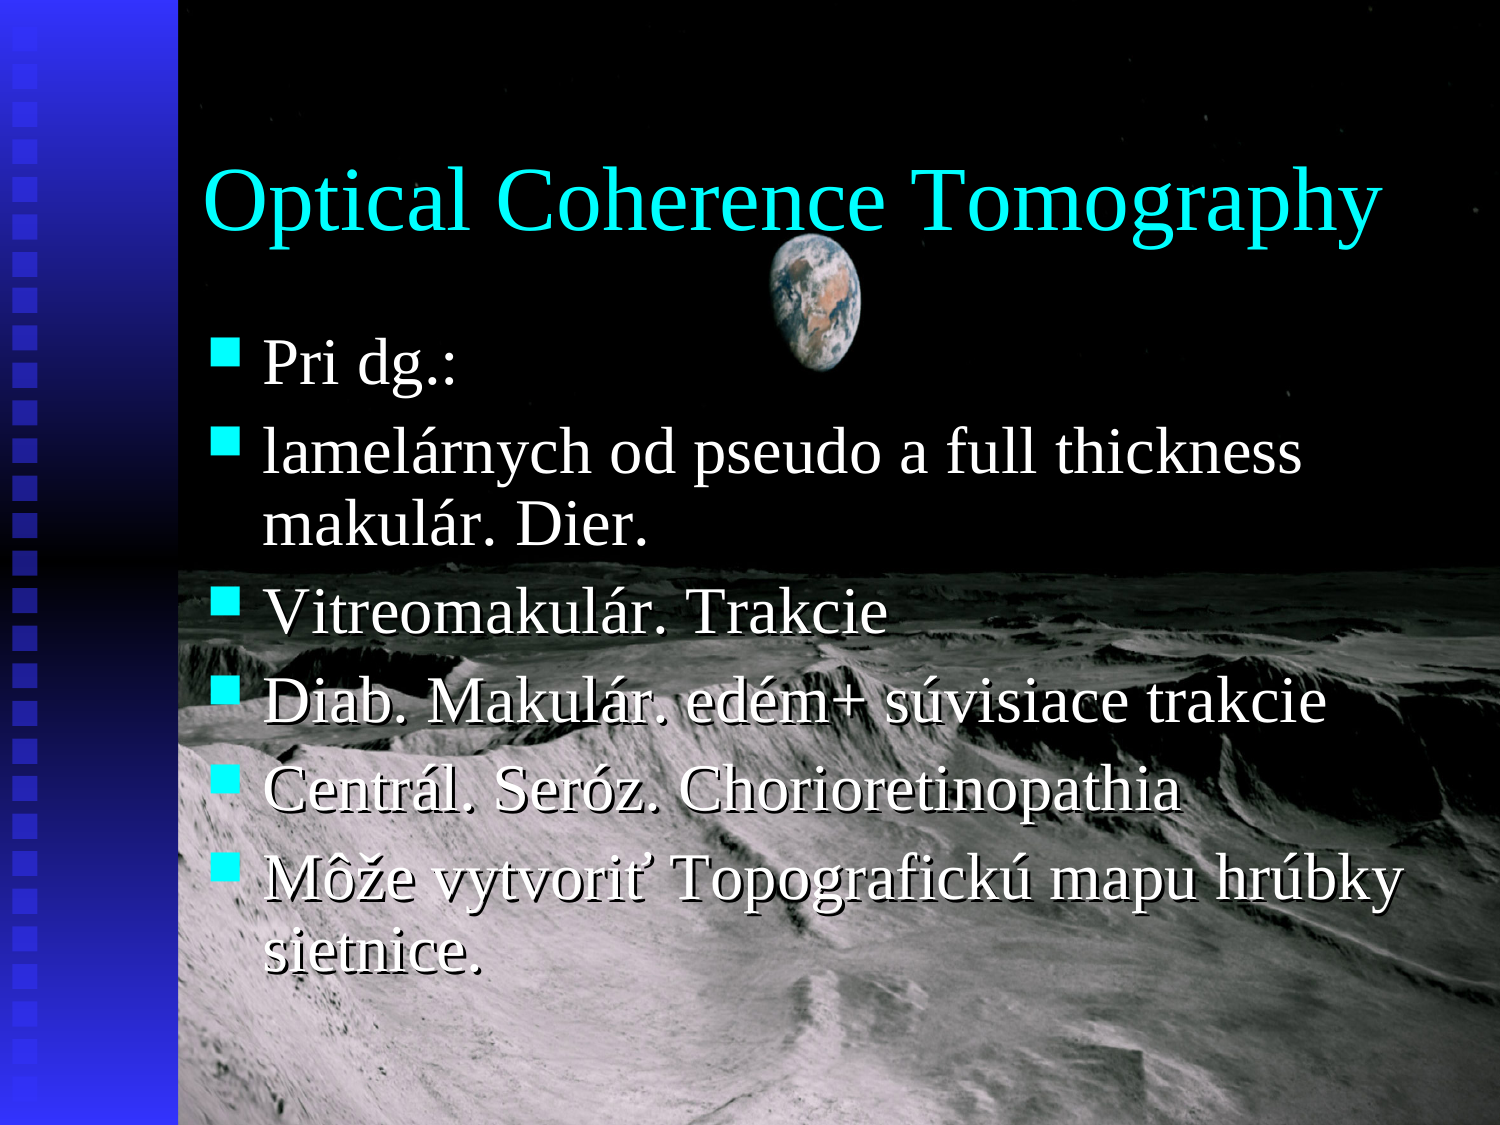

# Optical Coherence Tomography
Pri dg.:
lamelárnych od pseudo a full thickness makulár. Dier.
Vitreomakulár. Trakcie
Diab. Makulár. edém+ súvisiace trakcie
Centrál. Seróz. Chorioretinopathia
Môže vytvoriť Topografickú mapu hrúbky sietnice.